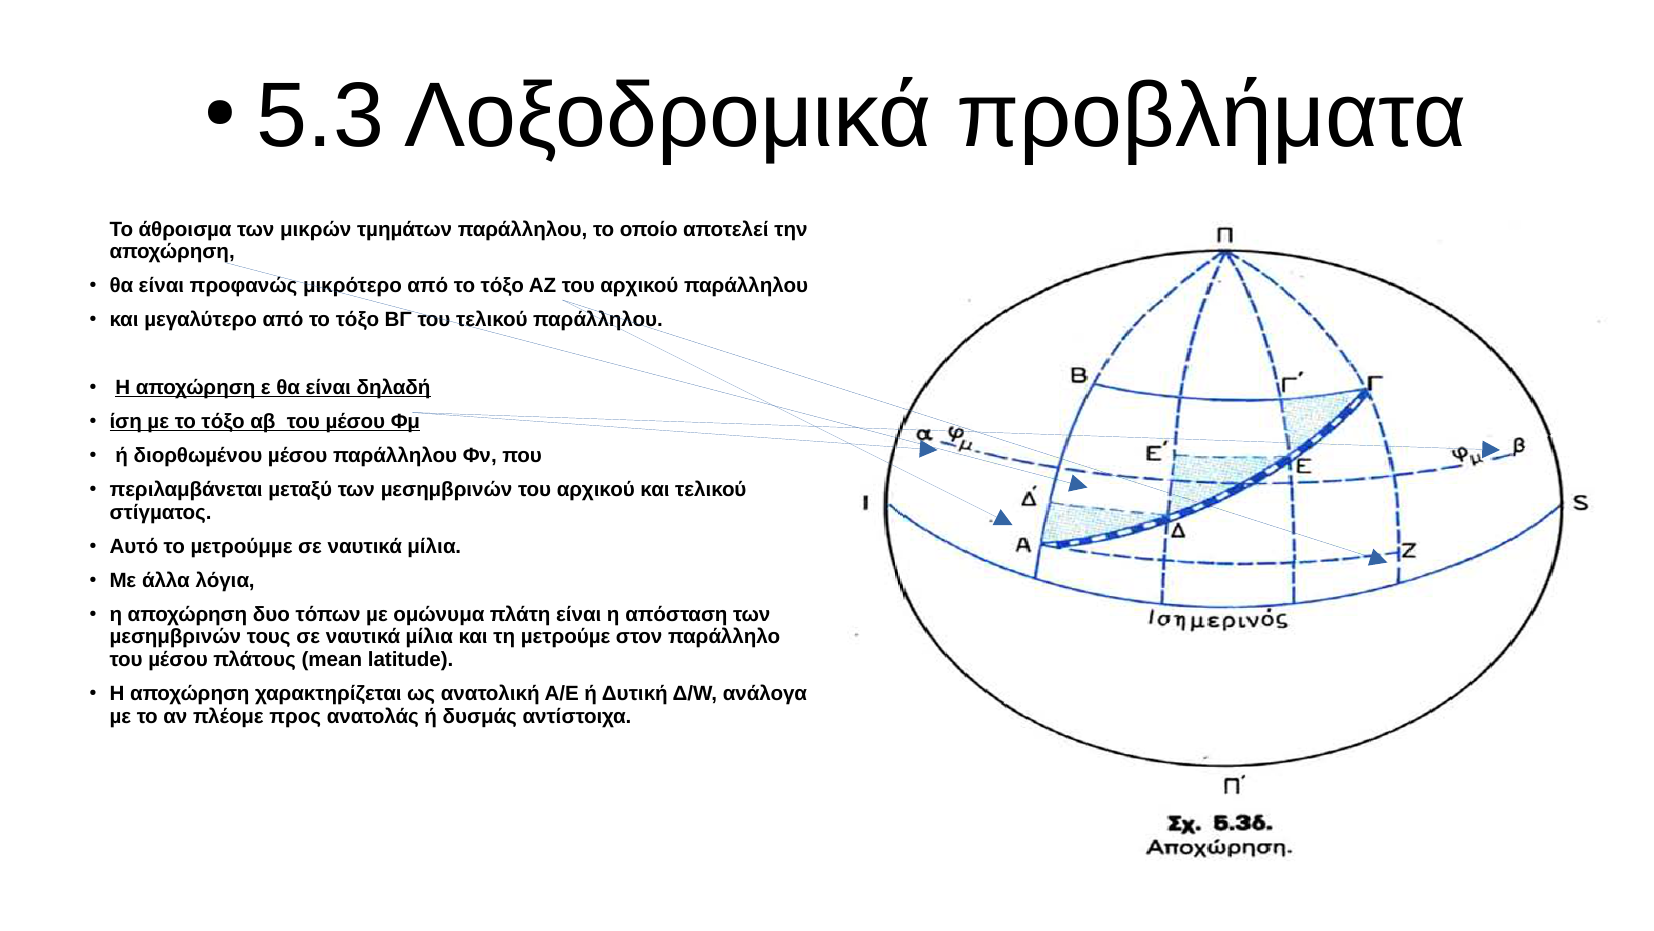

# 5.3 Λοξοδρομικά προβλήματα
Το άθροισµα των μικρών τµηµάτων παράλληλου, το οποίο αποτελεί την αποχώρηση,
θα είναι προφανώς μικρότερο από το τόξο ΑΖ του αρχικού παράλληλου
και µεγαλύτερο από το τόξο ΒΓ του τελικού παράλληλου.
 Η αποχώρηση ε θα είναι δηλαδή
ίση µε το τόξο αβ του µέσου Φμ
 ή διορθωµένου µέσου παράλληλου Φν, που
περιλαμβάνεται µεταξύ των µεσημβρινών του αρχικού και τελικού στίγµατος.
Αυτό το µετρούμµε σε ναυτικά μίλια.
Με άλλα λόγια,
η αποχώρηση δυο τόπων µε ομώνυμα πλάτη είναι η απόσταση των µεσημβρινών τους σε ναυτικά µίλια και τη µετρούµε στον παράλληλο του µέσου πλάτους (mean latitude).
Η αποχώρηση χαρακτηρίζεται ως ανατολική Α/Ε ή Δυτική Δ/W, ανάλογα µε το αν πλέομε προς ανατολάς ή δυσμάς αντίστοιχα.